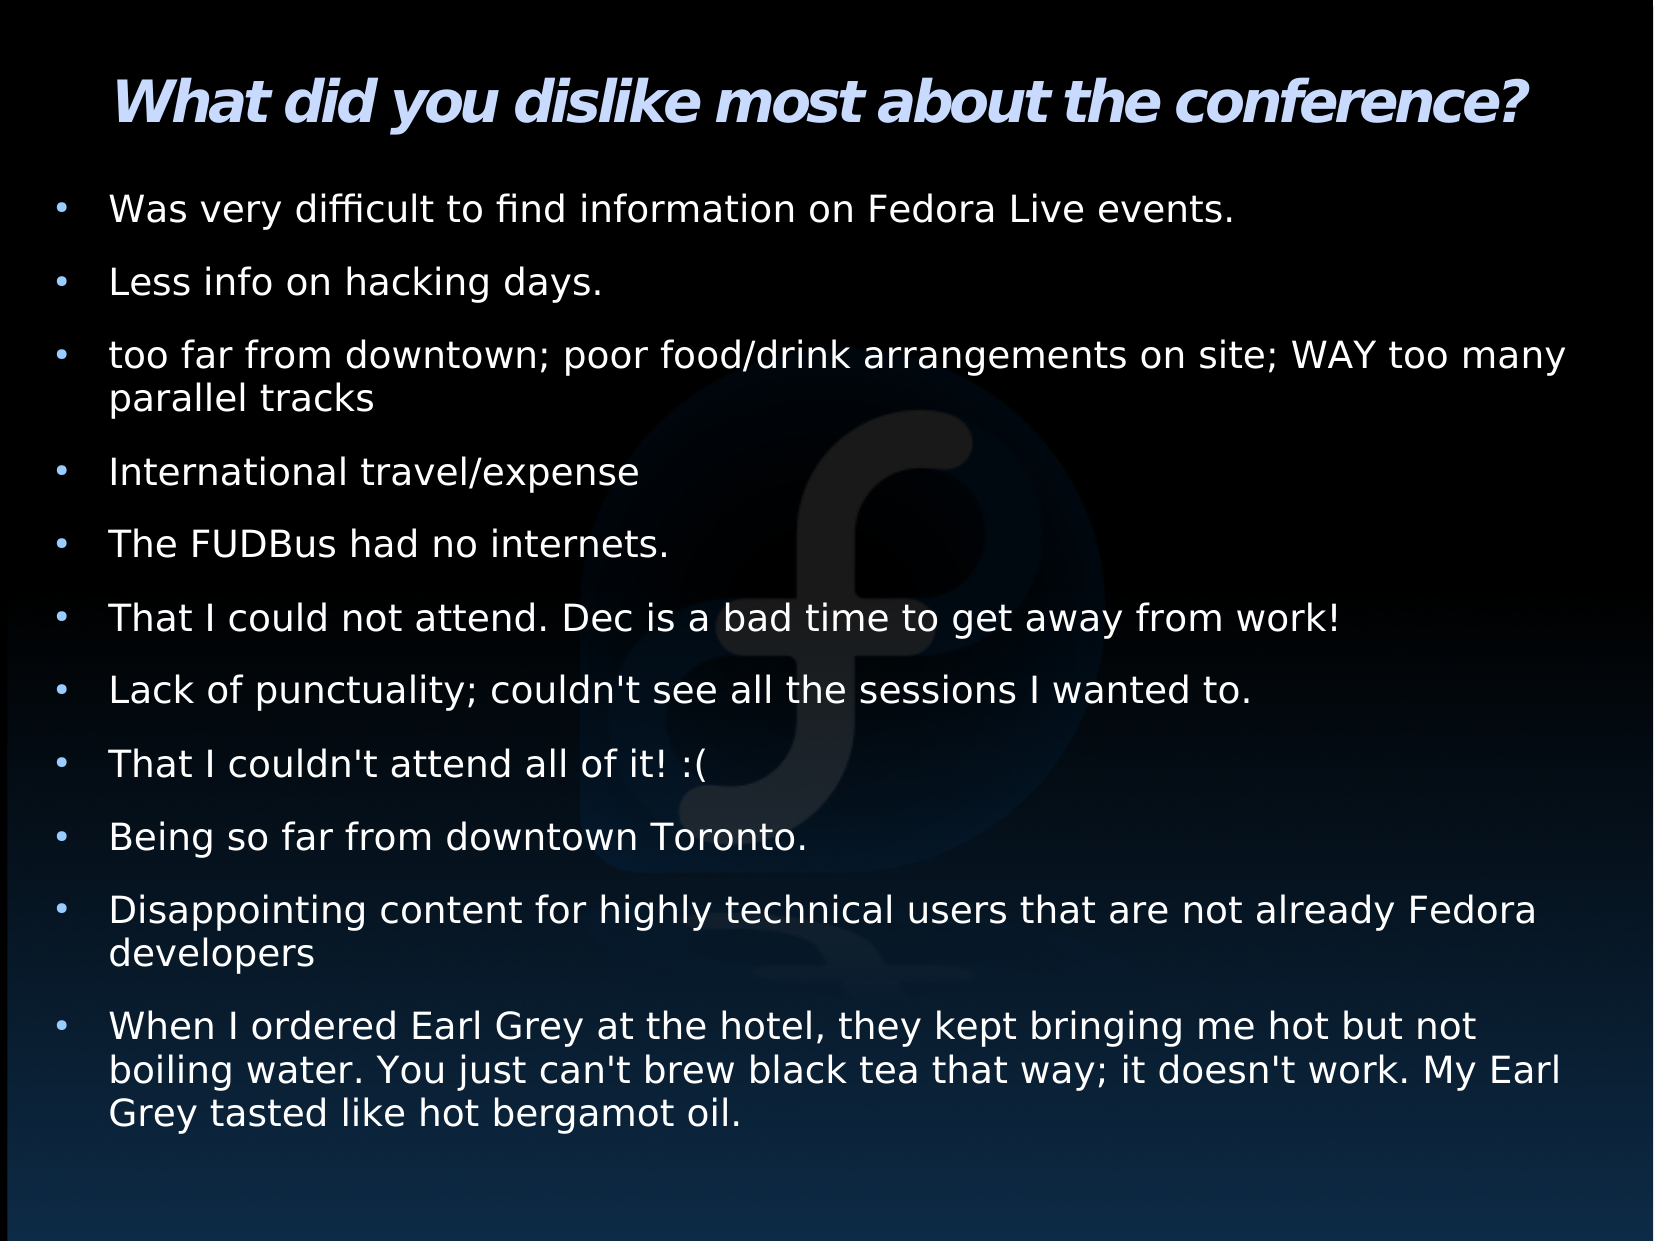

# What did you dislike most about the conference?
Was very difficult to find information on Fedora Live events.
Less info on hacking days.
too far from downtown; poor food/drink arrangements on site; WAY too many parallel tracks
International travel/expense
The FUDBus had no internets.
That I could not attend. Dec is a bad time to get away from work!
Lack of punctuality; couldn't see all the sessions I wanted to.
That I couldn't attend all of it! :(
Being so far from downtown Toronto.
Disappointing content for highly technical users that are not already Fedora developers
When I ordered Earl Grey at the hotel, they kept bringing me hot but not boiling water. You just can't brew black tea that way; it doesn't work. My Earl Grey tasted like hot bergamot oil.